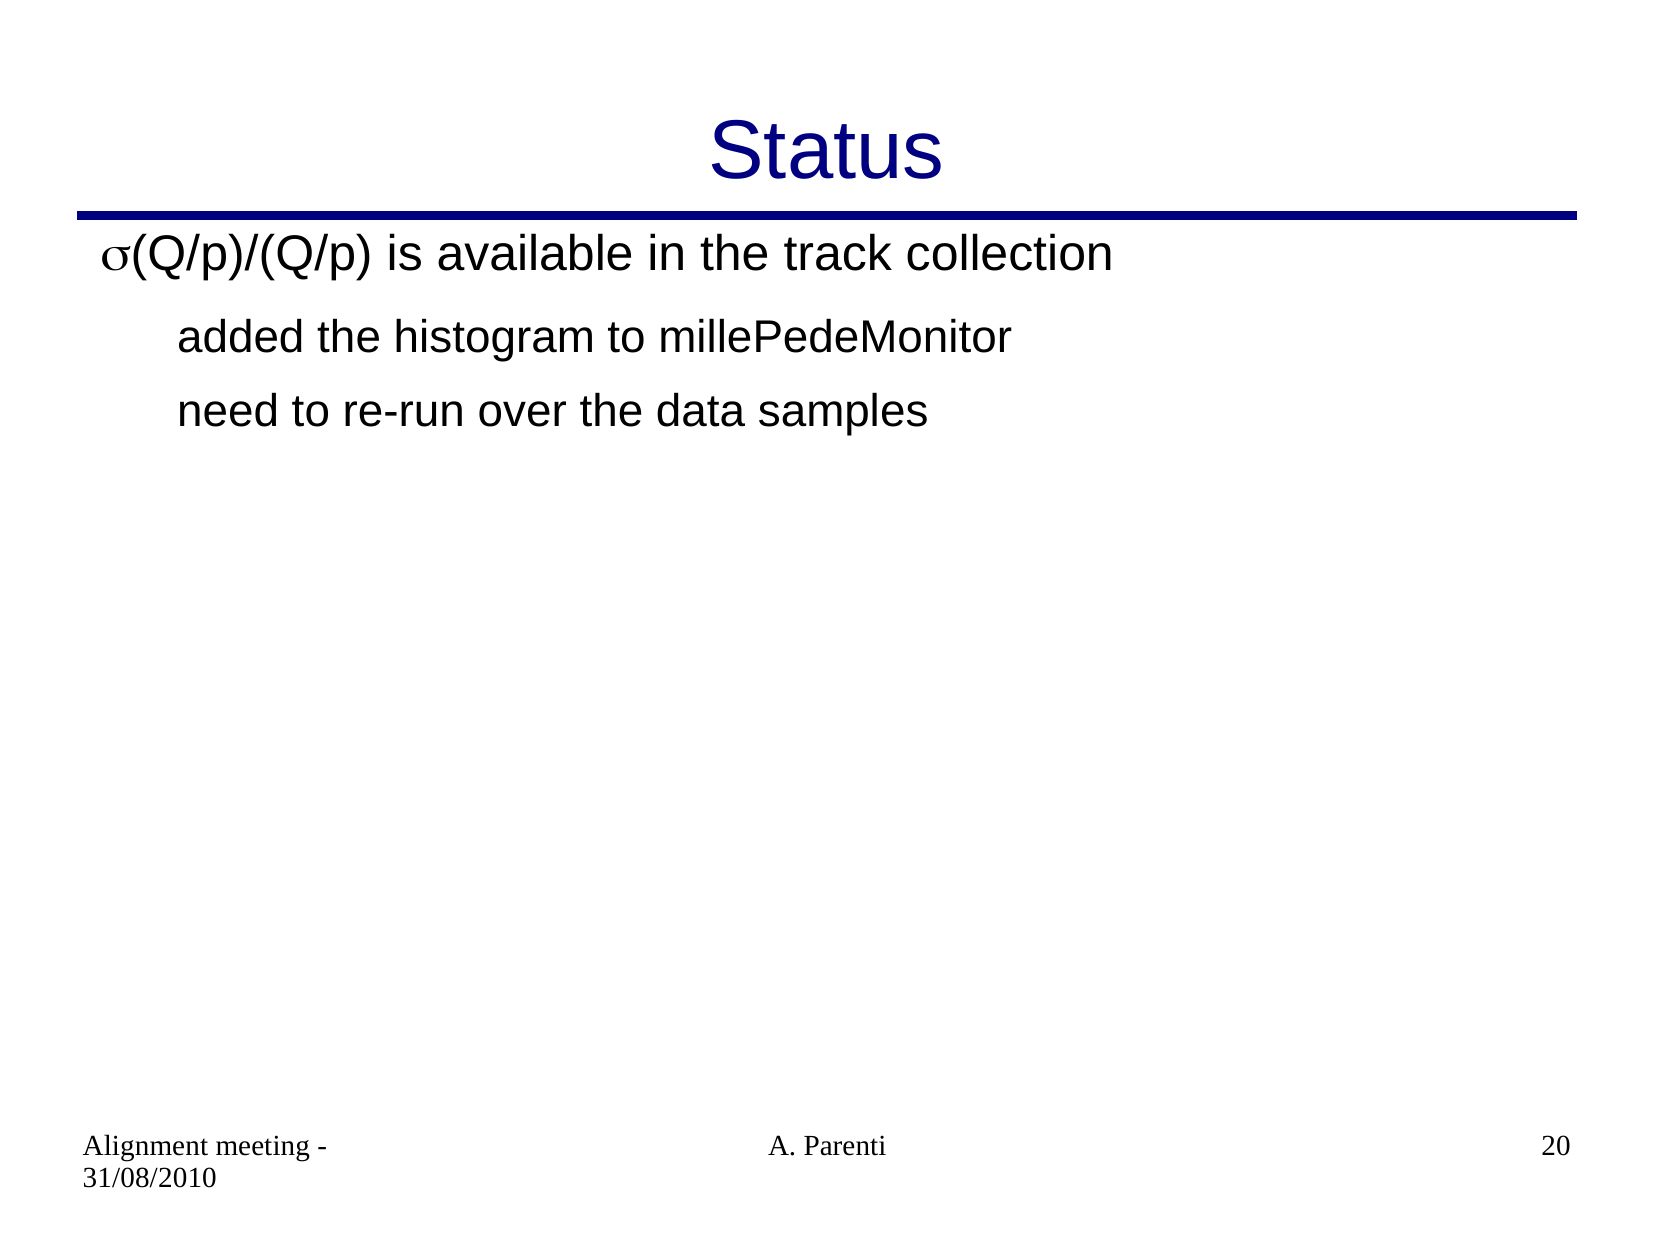

# Status
s(Q/p)/(Q/p) is available in the track collection
added the histogram to millePedeMonitor
need to re-run over the data samples
20